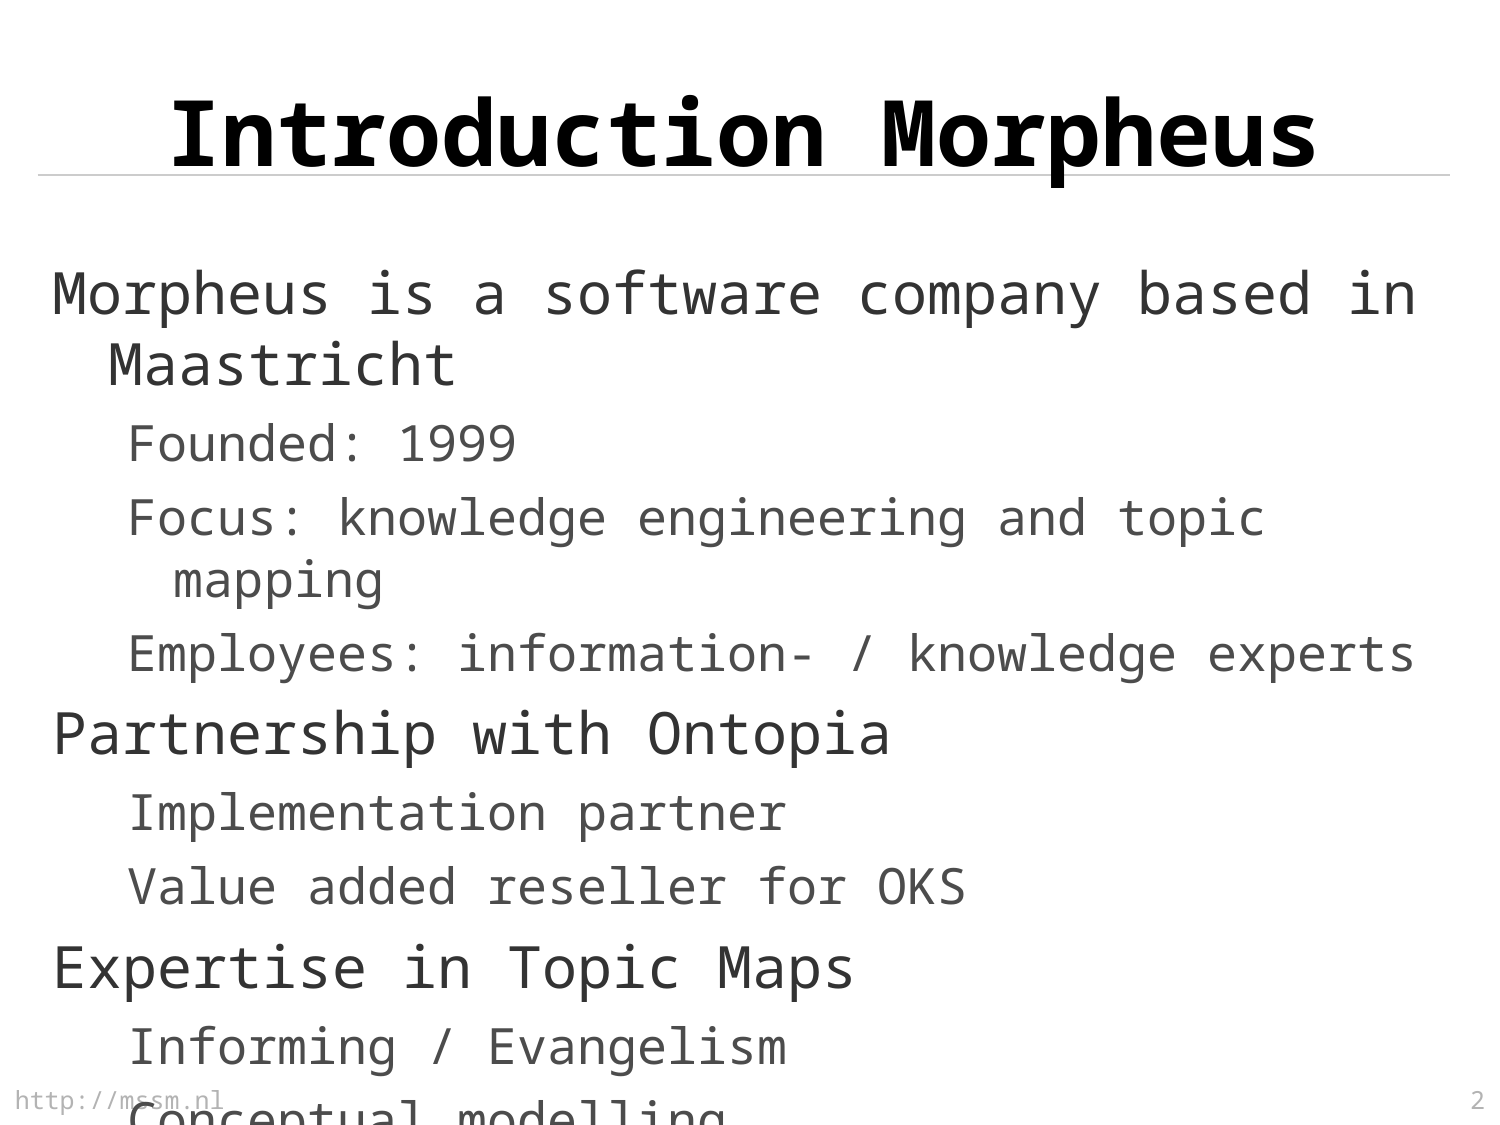

# Introduction Morpheus
Morpheus is a software company based in Maastricht
Founded: 1999
Focus: knowledge engineering and topic mapping
Employees: information- / knowledge experts
Partnership with Ontopia
Implementation partner
Value added reseller for OKS
Expertise in Topic Maps
Informing / Evangelism
Conceptual modelling
Implementation
Training
http://mssm.nl
2